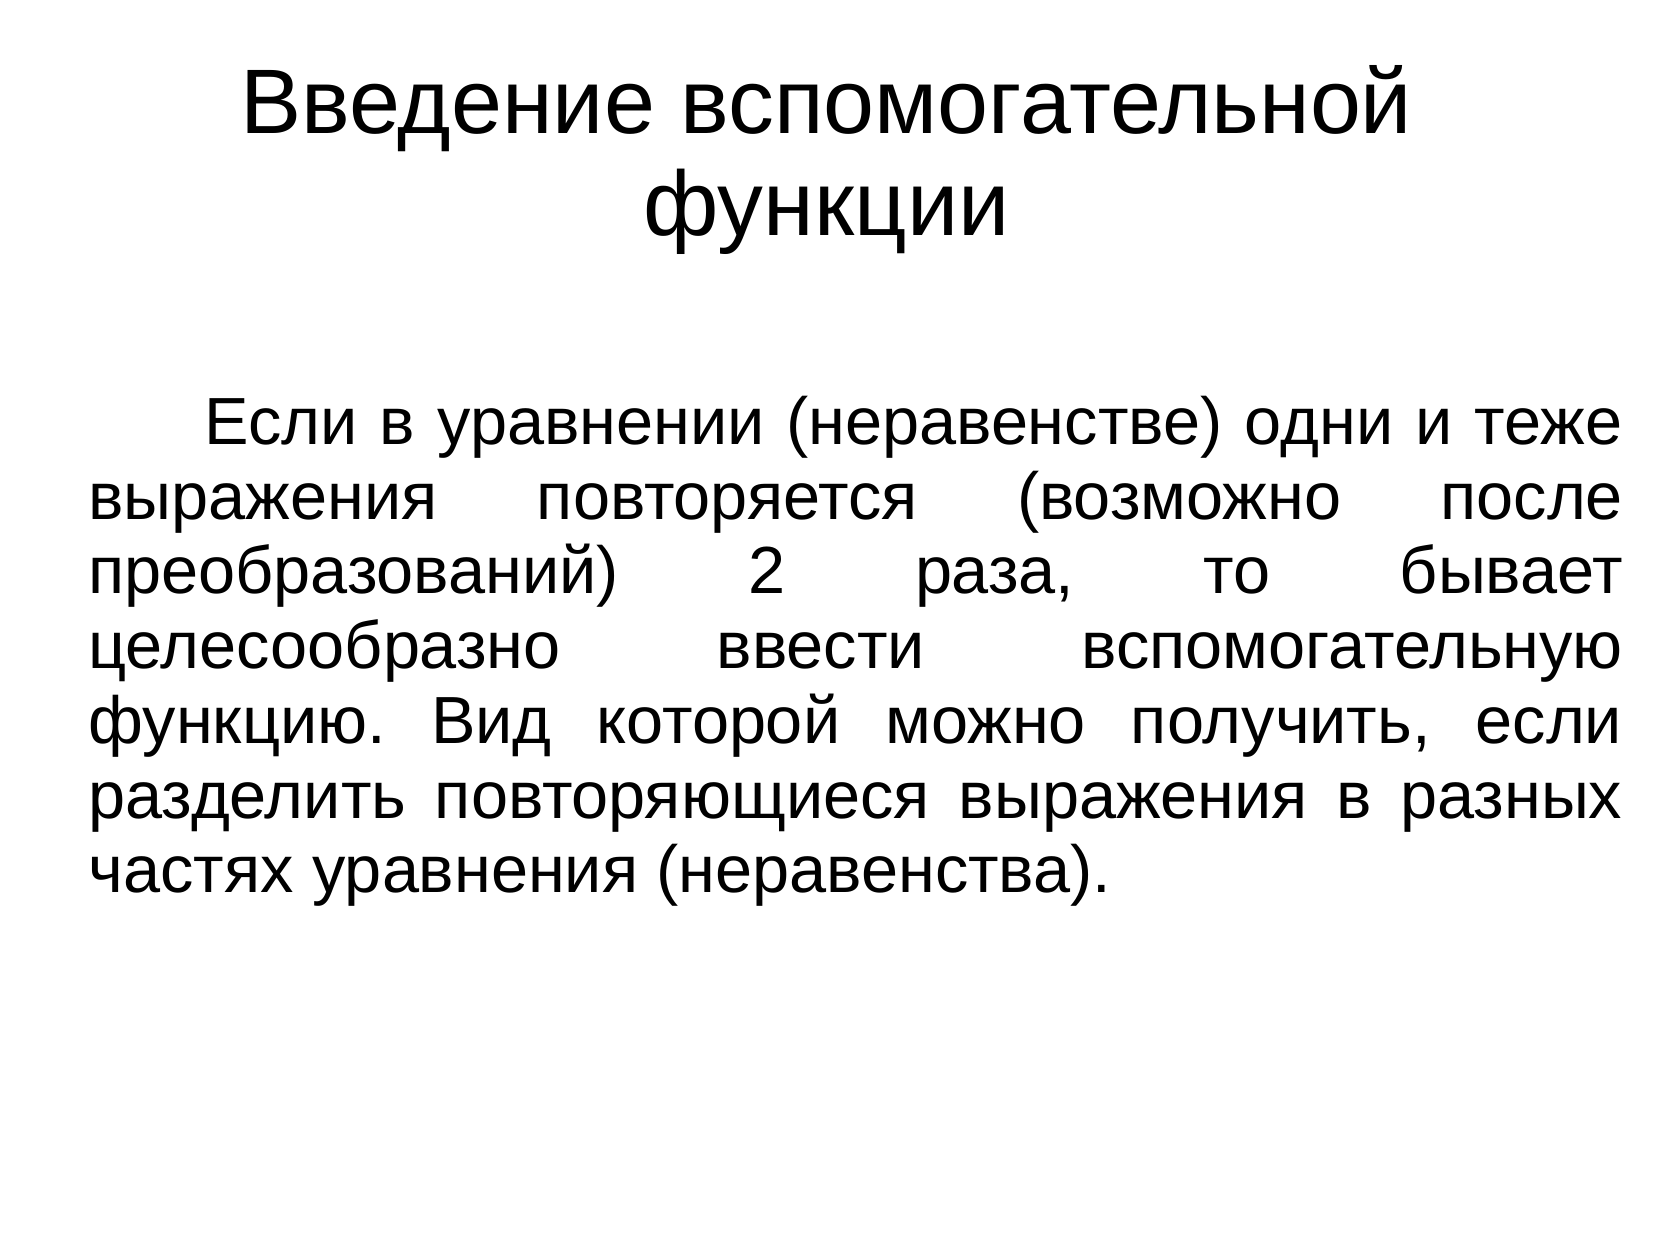

# Введение вспомогательной функции
 Если в уравнении (неравенстве) одни и теже выражения повторяется (возможно после преобразований) 2 раза, то бывает целесообразно ввести вспомогательную функцию. Вид которой можно получить, если разделить повторяющиеся выражения в разных частях уравнения (неравенства).